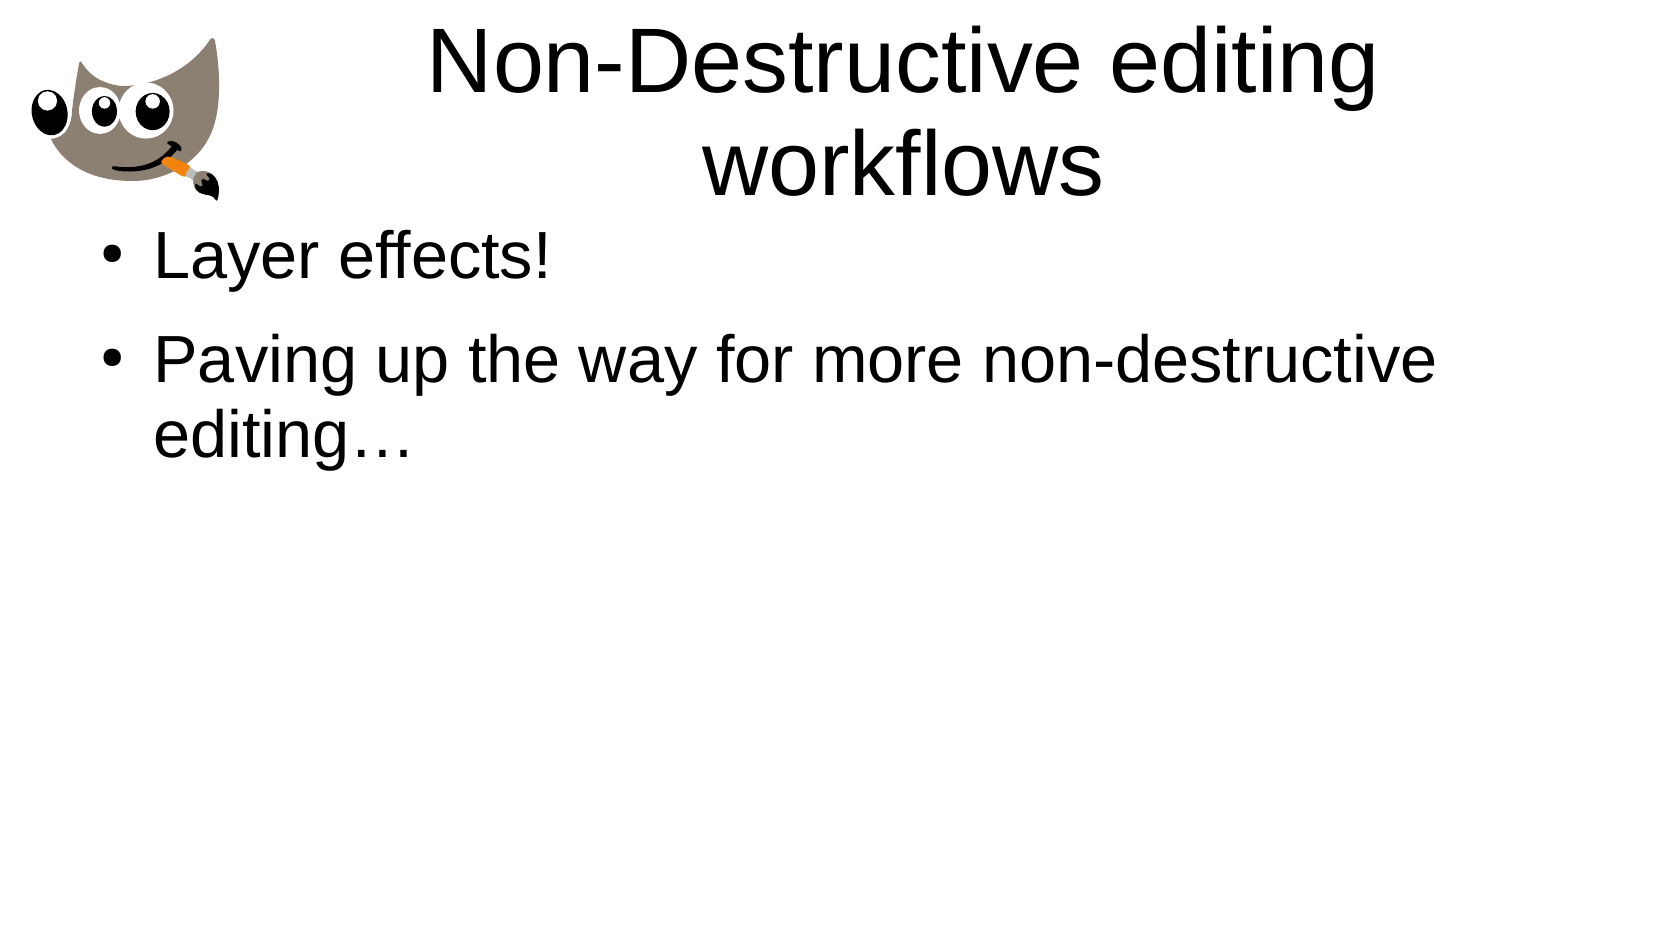

# Non-Destructive editing workflows
Layer effects!
Paving up the way for more non-destructive editing…